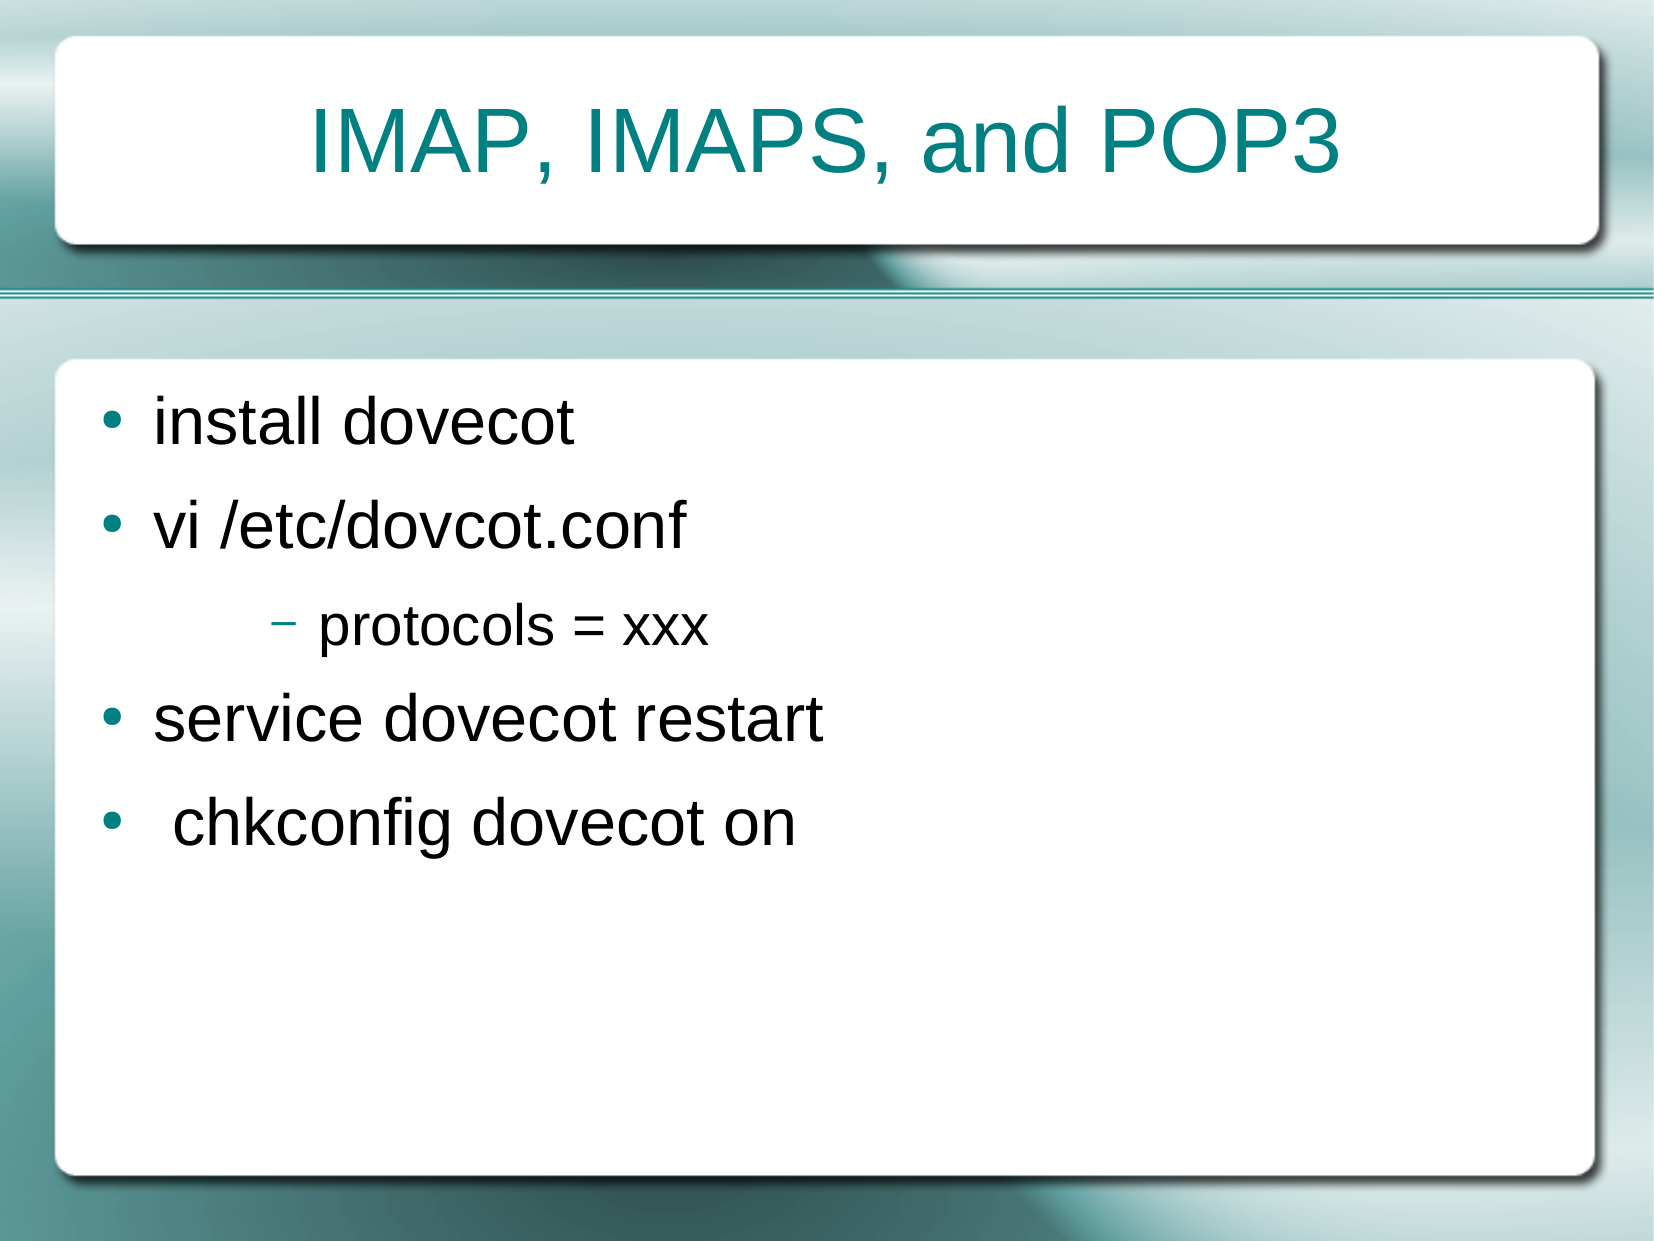

# IMAP, IMAPS, and POP3
install dovecot
vi /etc/dovcot.conf
protocols = xxx
service dovecot restart
 chkconfig dovecot on